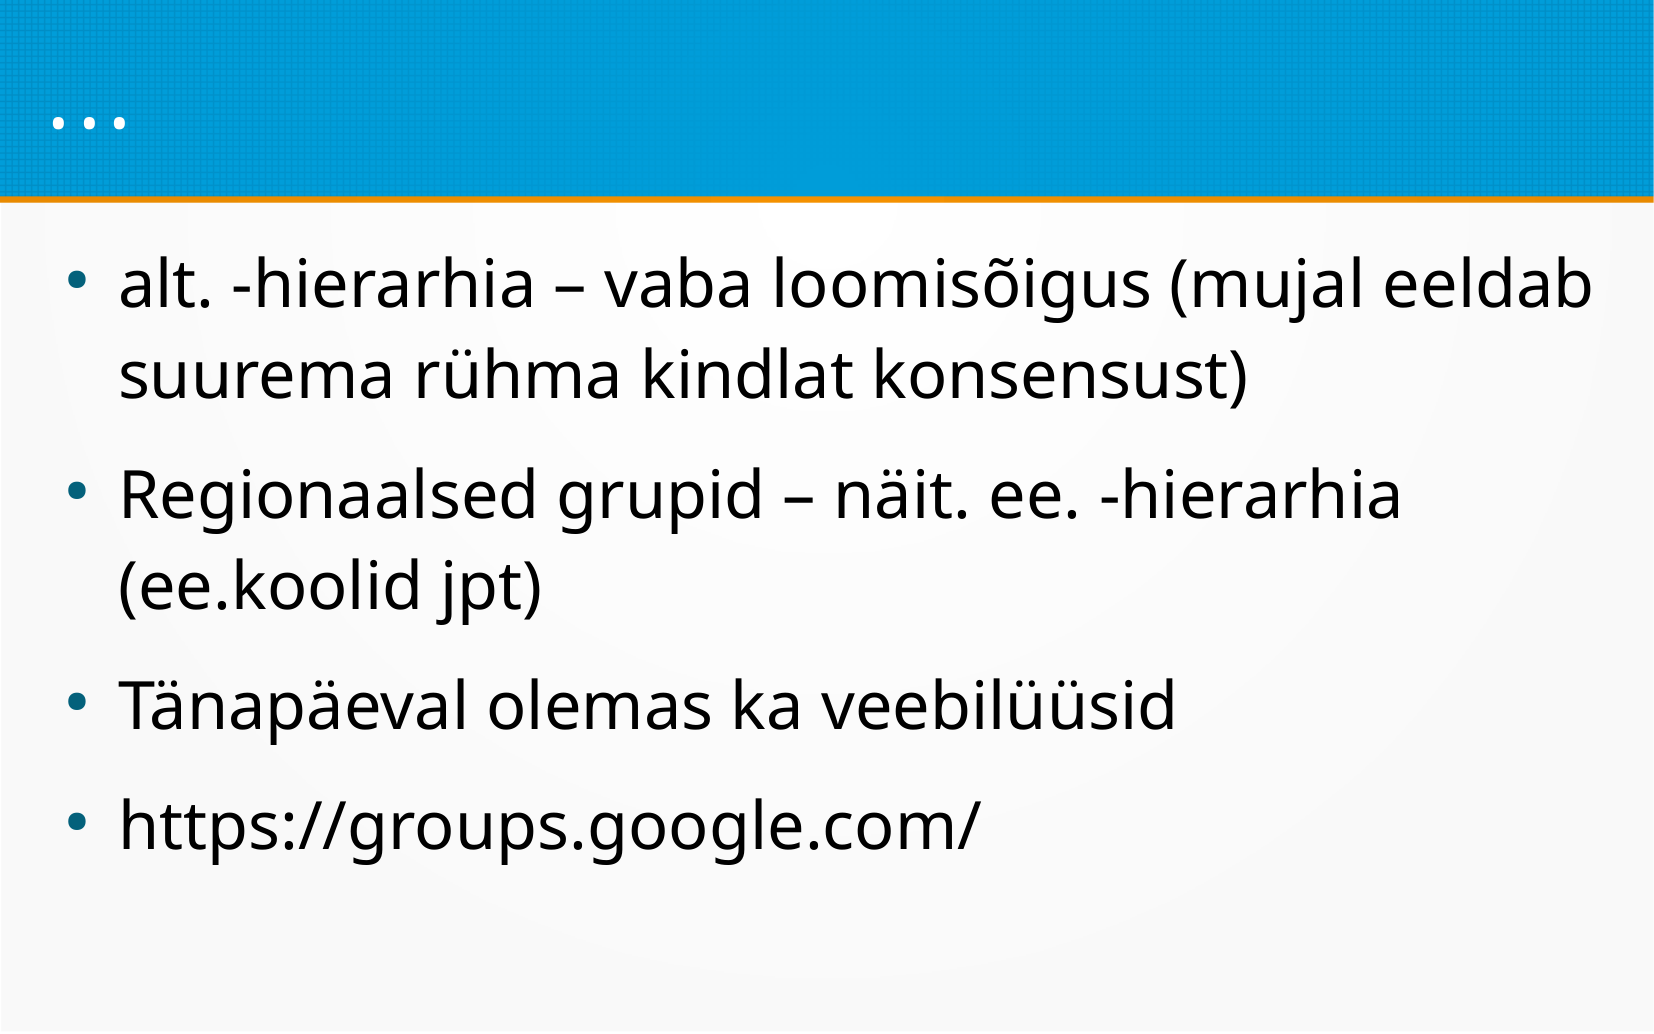

# ...
alt. -hierarhia – vaba loomisõigus (mujal eeldab suurema rühma kindlat konsensust)
Regionaalsed grupid – näit. ee. -hierarhia (ee.koolid jpt)
Tänapäeval olemas ka veebilüüsid
https://groups.google.com/